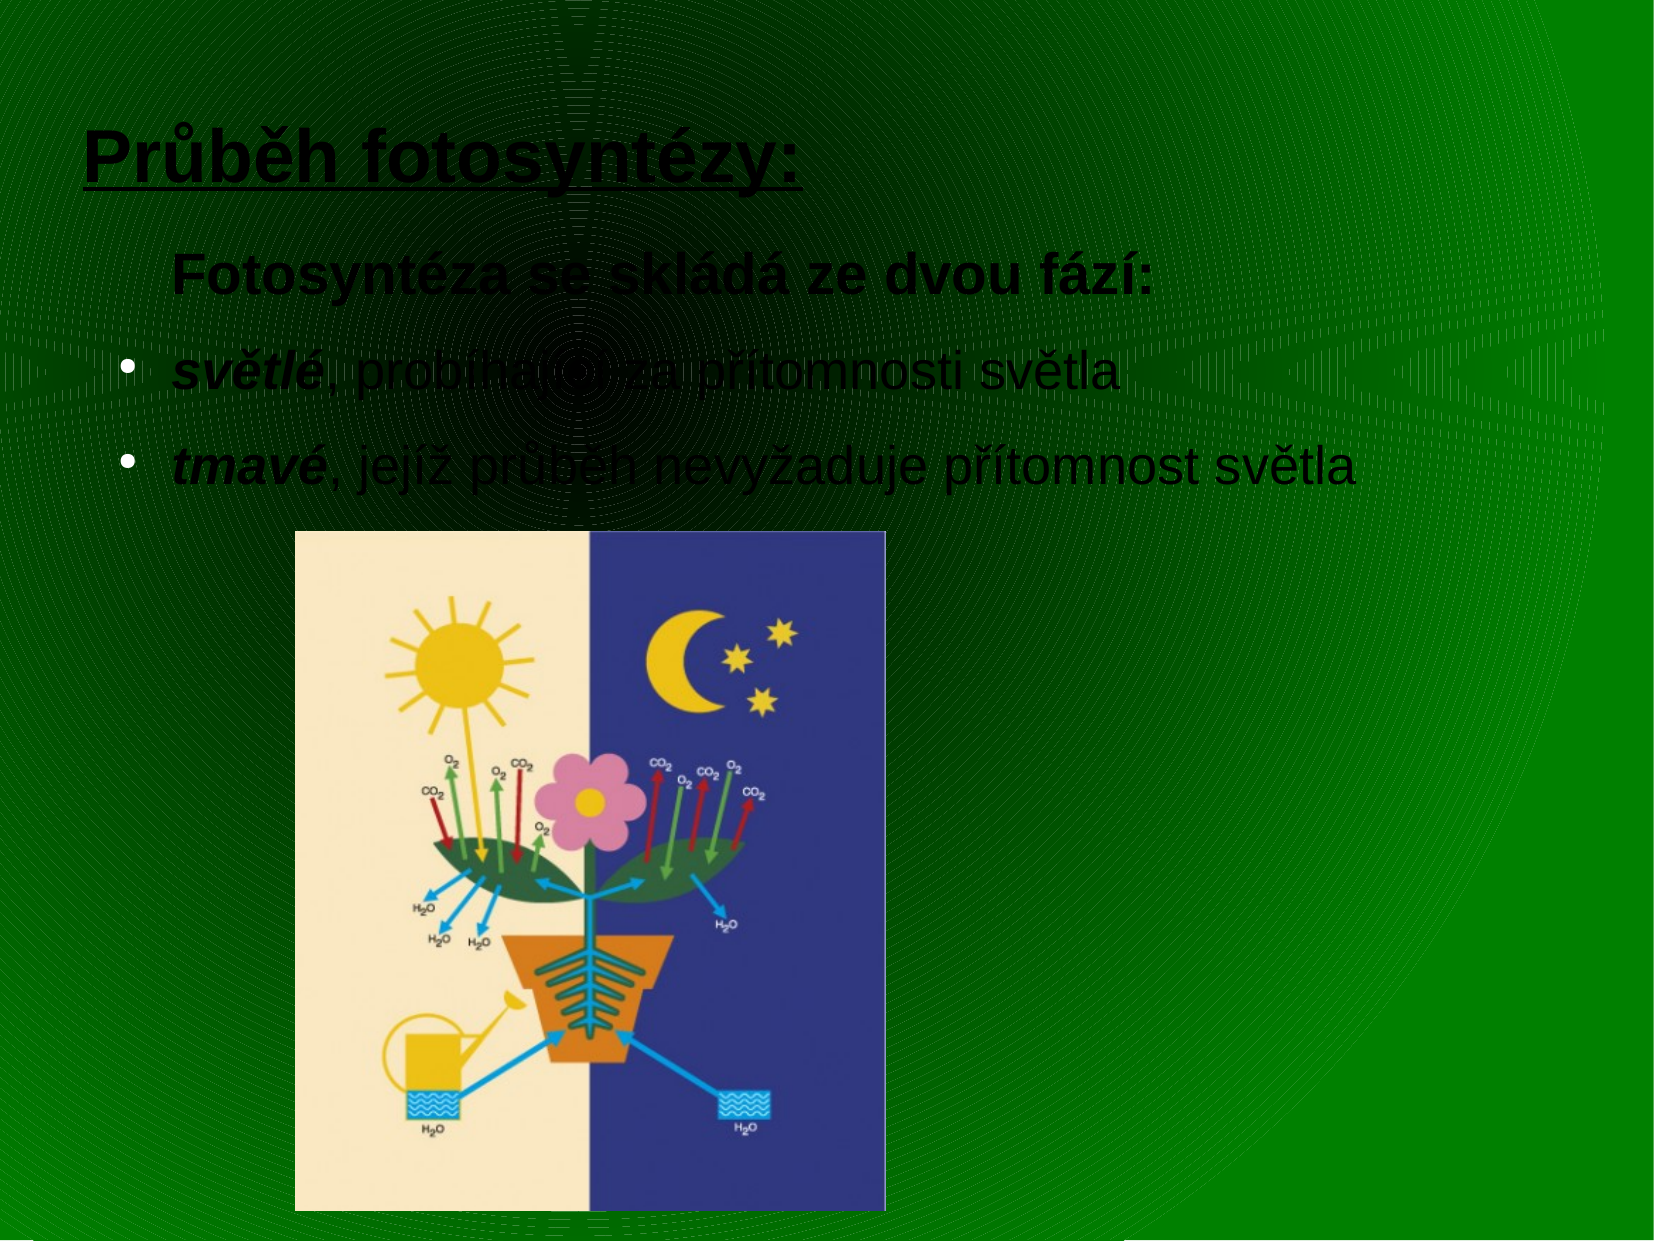

# Průběh fotosyntézy:
Fotosyntéza se skládá ze dvou fází:
světlé, probíhající za přítomnosti světla
tmavé, jejíž průběh nevyžaduje přítomnost světla